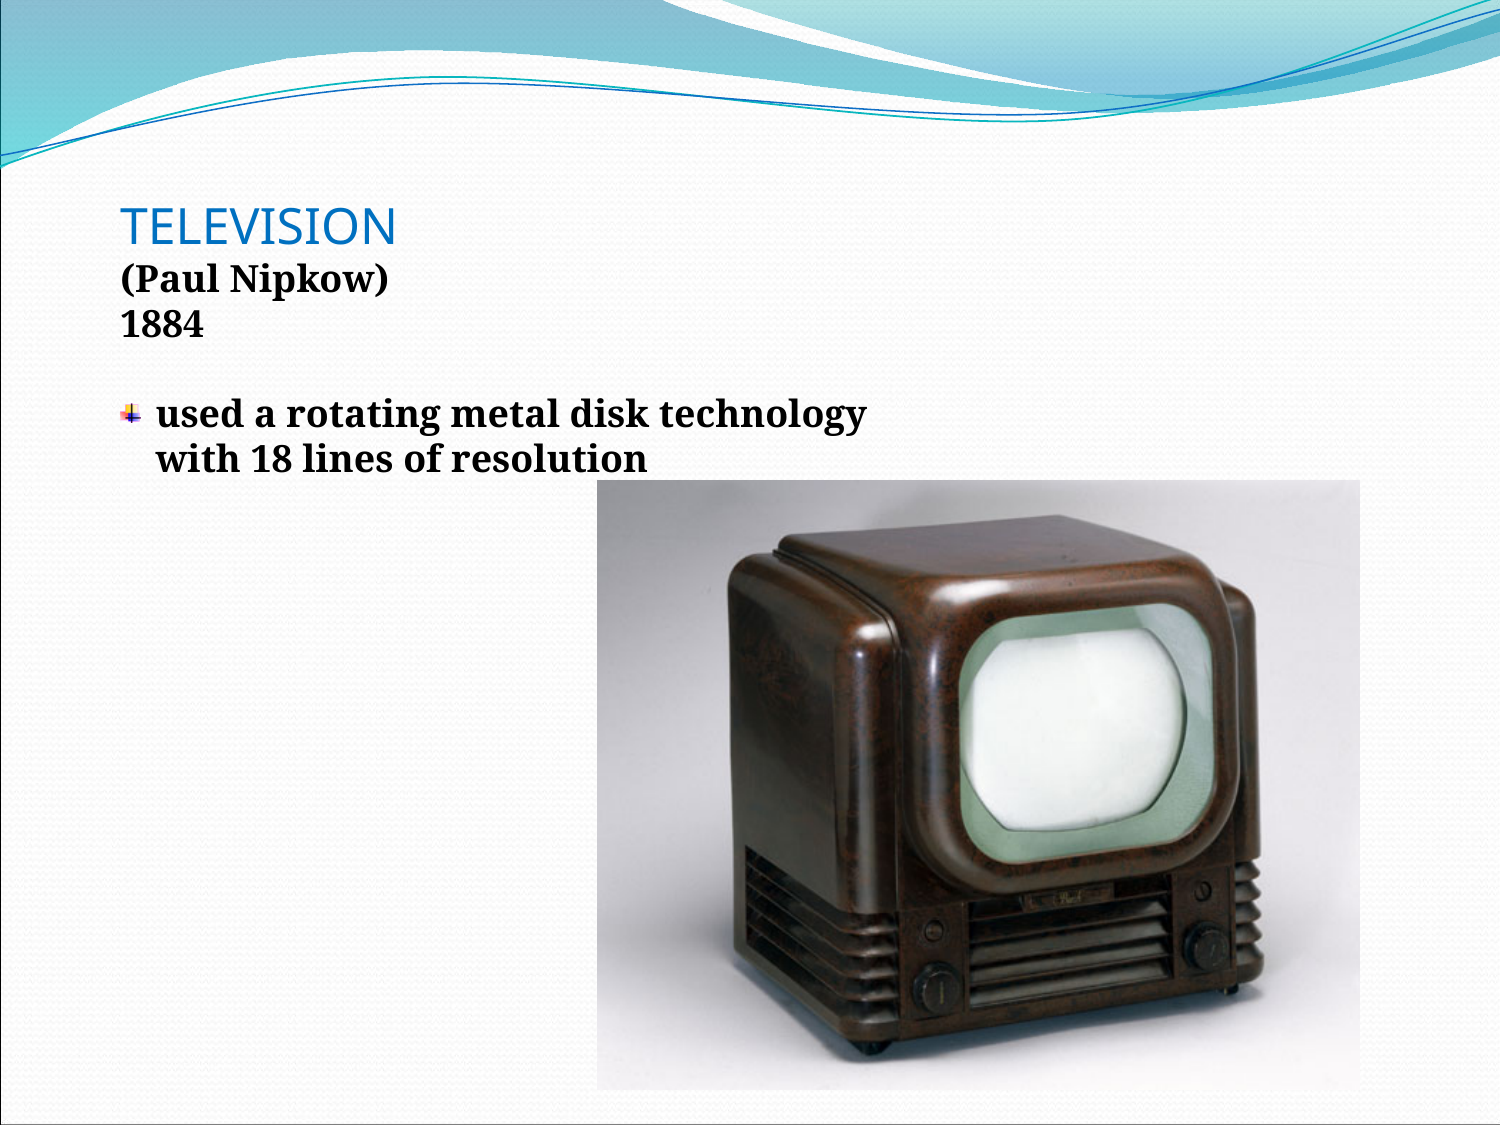

TELEVISION
(Paul Nipkow)
1884
used a rotating metal disk technology with 18 lines of resolution